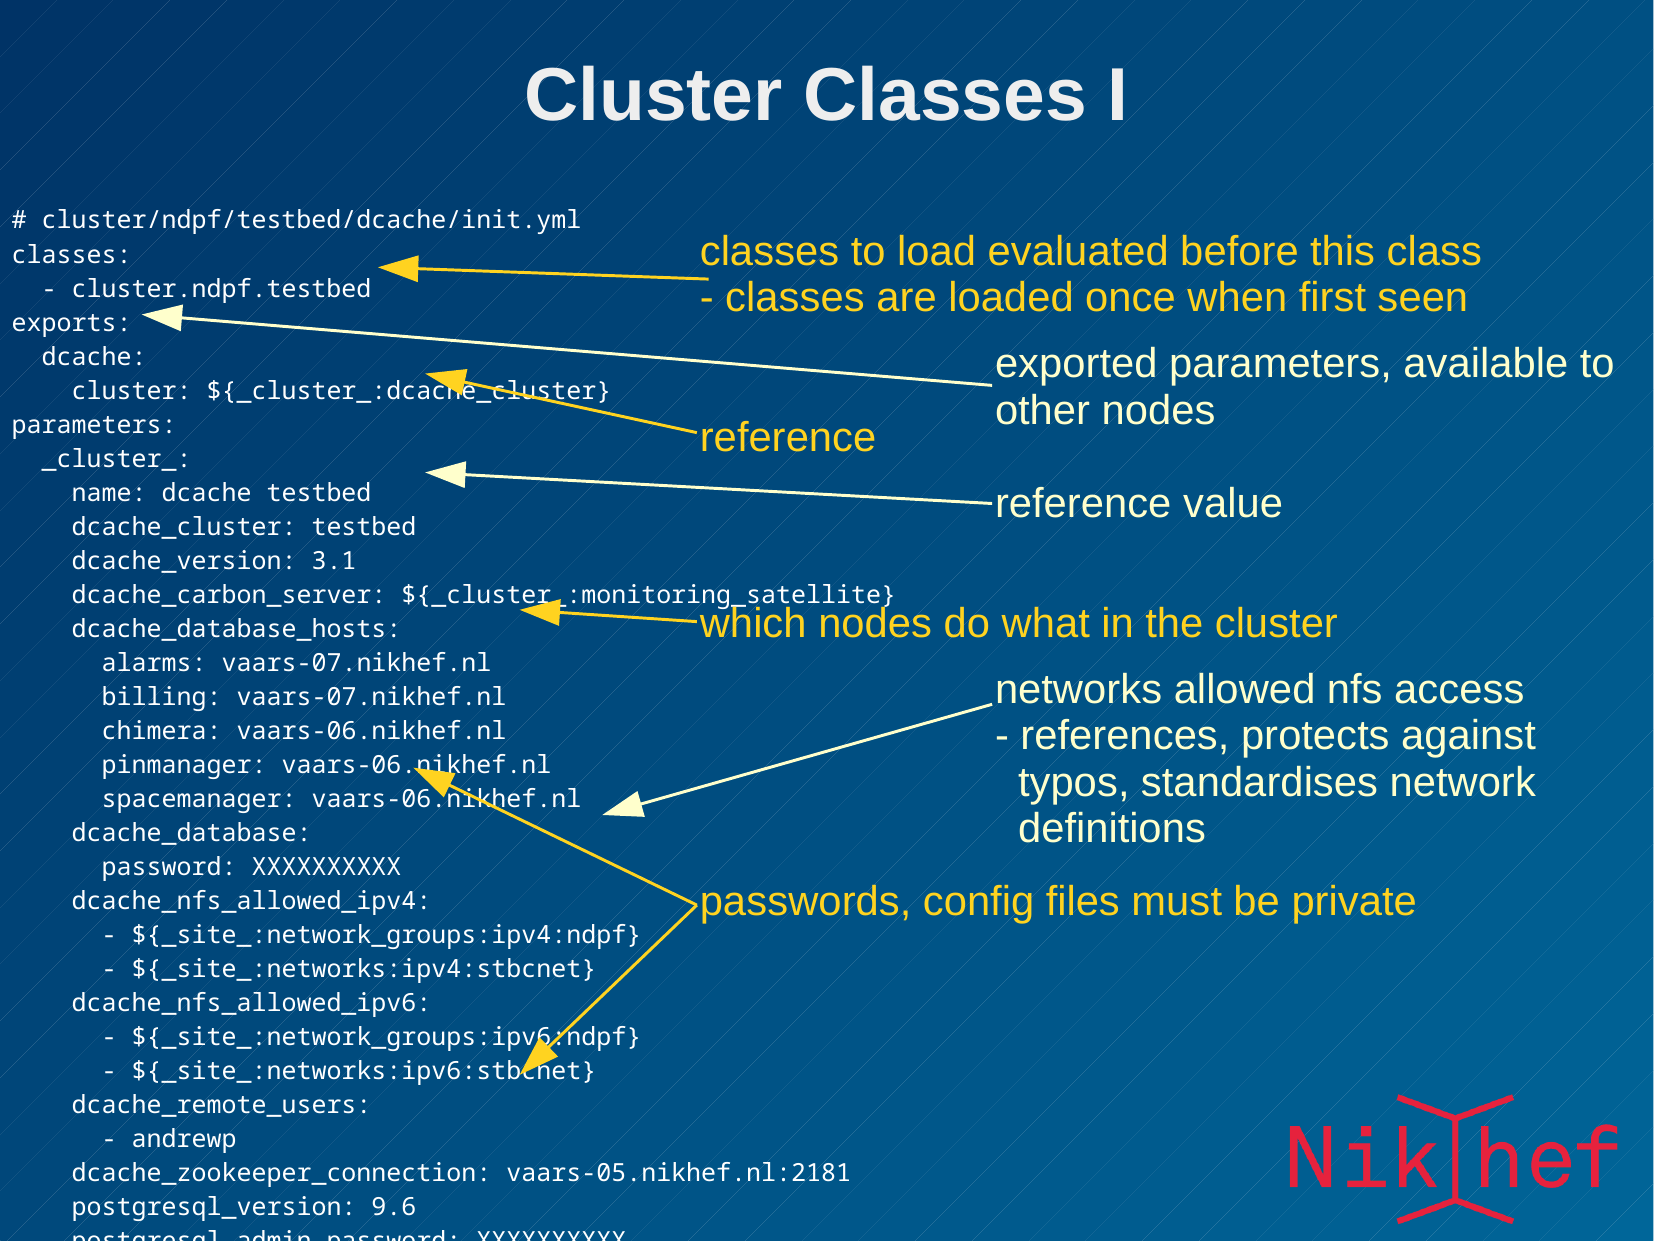

# Cluster Classes I
# cluster/ndpf/testbed/dcache/init.yml
classes:
 - cluster.ndpf.testbed
exports:
 dcache:
 cluster: ${_cluster_:dcache_cluster}
parameters:
 _cluster_:
 name: dcache testbed
 dcache_cluster: testbed
 dcache_version: 3.1
 dcache_carbon_server: ${_cluster_:monitoring_satellite}
 dcache_database_hosts:
 alarms: vaars-07.nikhef.nl
 billing: vaars-07.nikhef.nl
 chimera: vaars-06.nikhef.nl
 pinmanager: vaars-06.nikhef.nl
 spacemanager: vaars-06.nikhef.nl
 dcache_database:
 password: XXXXXXXXXX
 dcache_nfs_allowed_ipv4:
 - ${_site_:network_groups:ipv4:ndpf}
 - ${_site_:networks:ipv4:stbcnet}
 dcache_nfs_allowed_ipv6:
 - ${_site_:network_groups:ipv6:ndpf}
 - ${_site_:networks:ipv6:stbcnet}
 dcache_remote_users:
 - andrewp
 dcache_zookeeper_connection: vaars-05.nikhef.nl:2181
 postgresql_version: 9.6
 postgresql_admin_password: XXXXXXXXXX
 zookeeper_members:
 - host: vaars-05.nikhef.nl
 id: 1
classes to load evaluated before this class
- classes are loaded once when first seen
reference
which nodes do what in the cluster
passwords, config files must be private
exported parameters, available to other nodes
reference value
networks allowed nfs access
- references, protects against
 typos, standardises network
 definitions